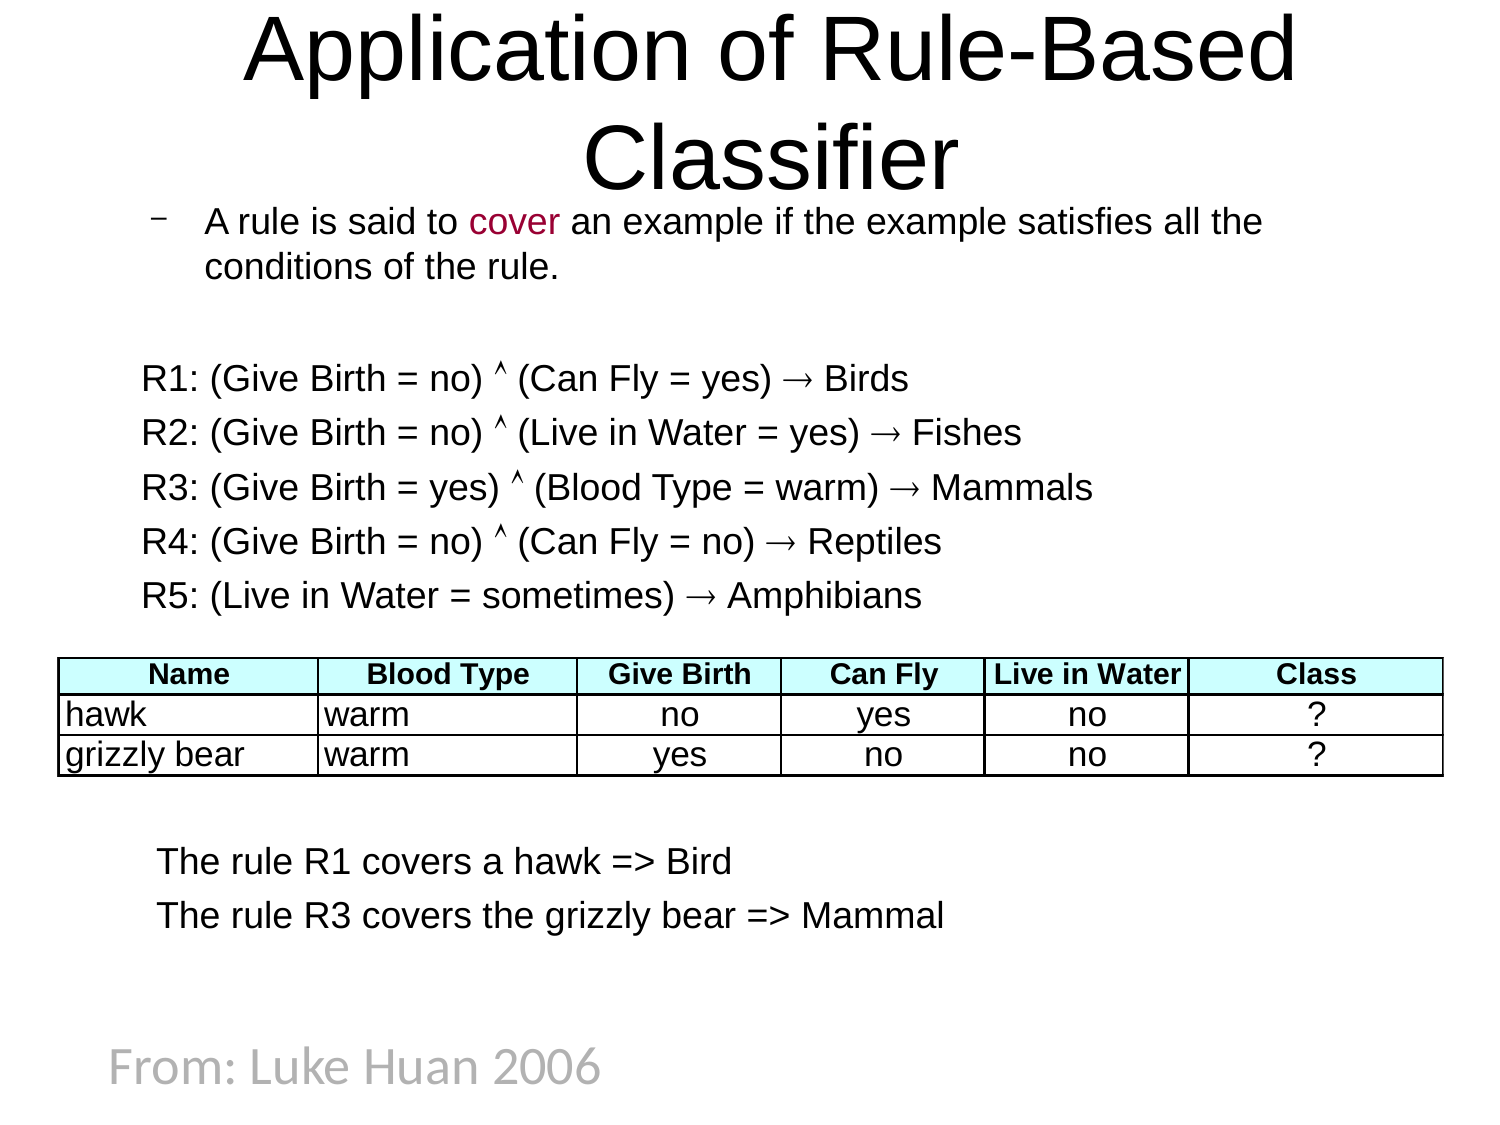

# Application of Rule-Based Classifier
A rule is said to cover an example if the example satisfies all the conditions of the rule.
R1: (Give Birth = no)  (Can Fly = yes)  Birds
R2: (Give Birth = no)  (Live in Water = yes)  Fishes
R3: (Give Birth = yes)  (Blood Type = warm)  Mammals
R4: (Give Birth = no)  (Can Fly = no)  Reptiles
R5: (Live in Water = sometimes)  Amphibians
The rule R1 covers a hawk => Bird
The rule R3 covers the grizzly bear => Mammal
From: Luke Huan 2006